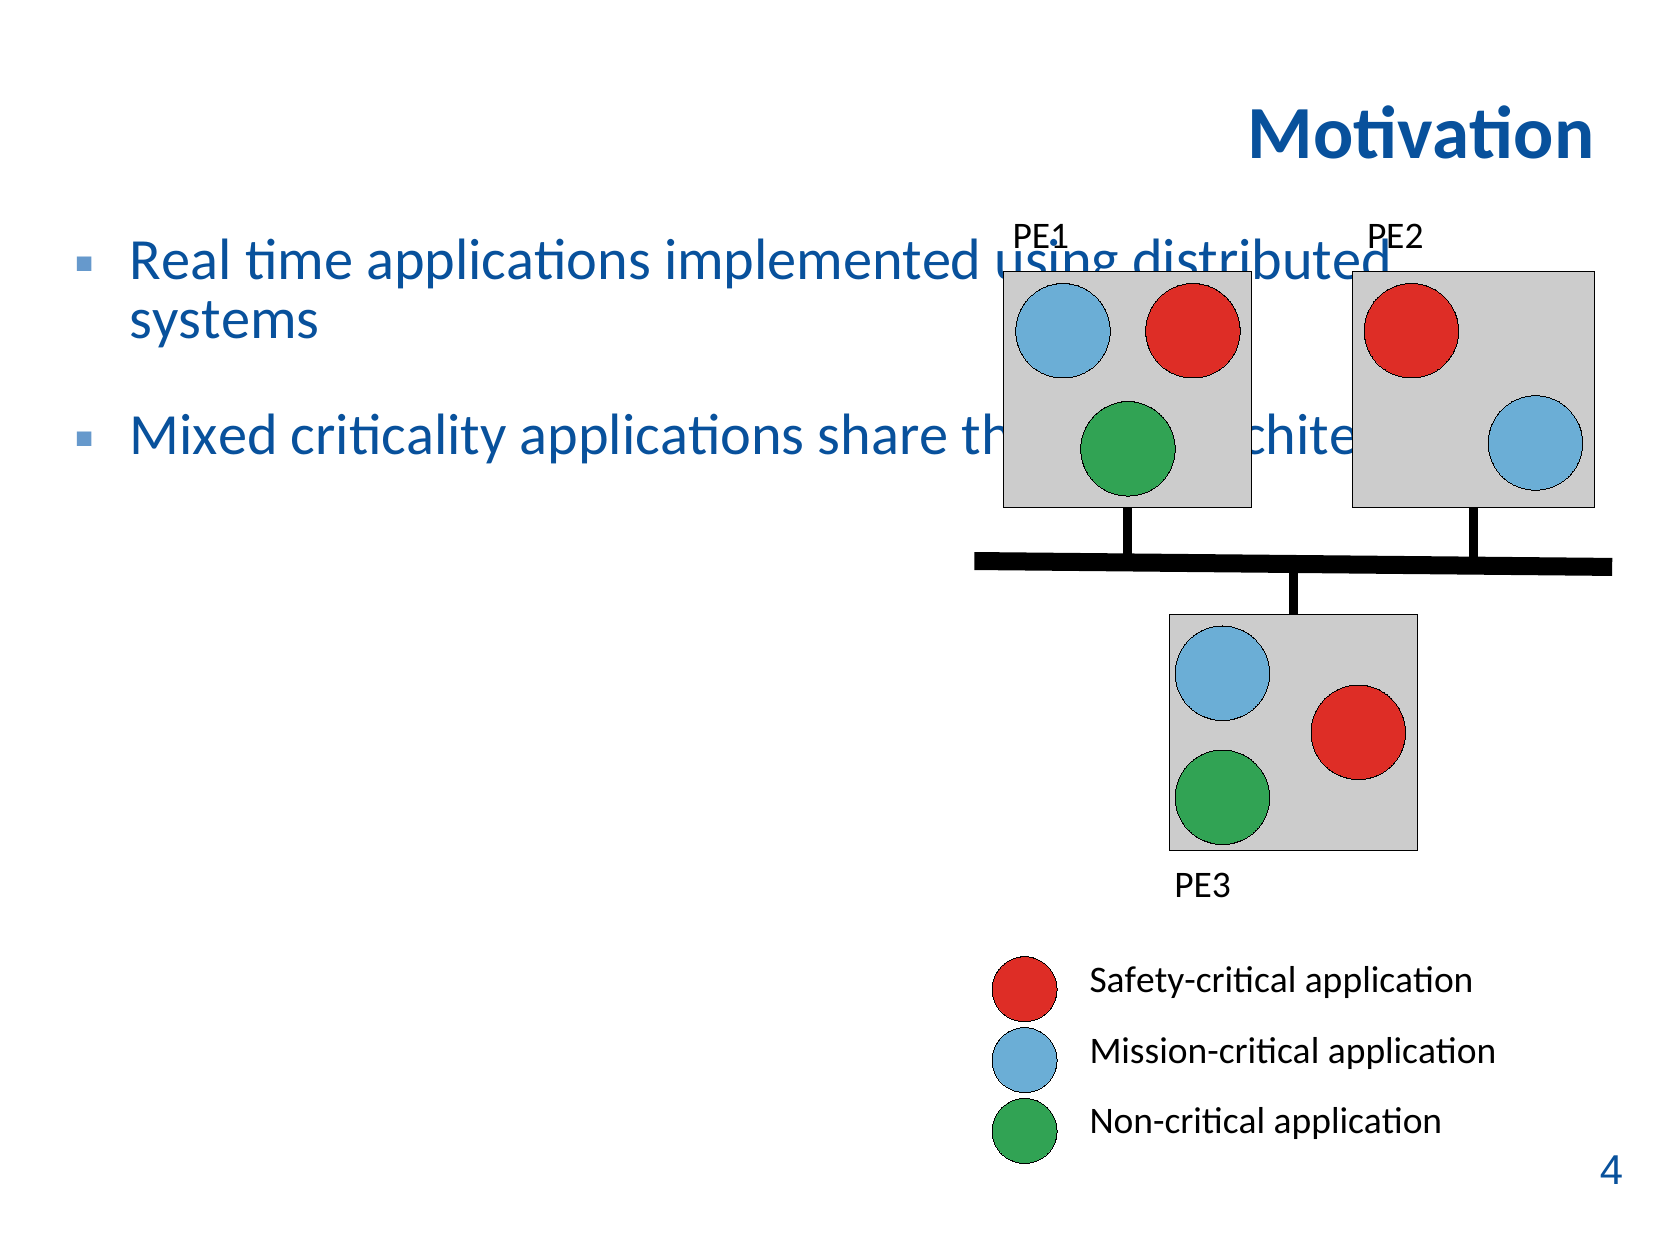

# Motivation
PE1
PE2
Real time applications implemented using distributed systems
Mixed criticality applications share the same architecture
PE3
Safety-critical application
Mission-critical application
Non-critical application